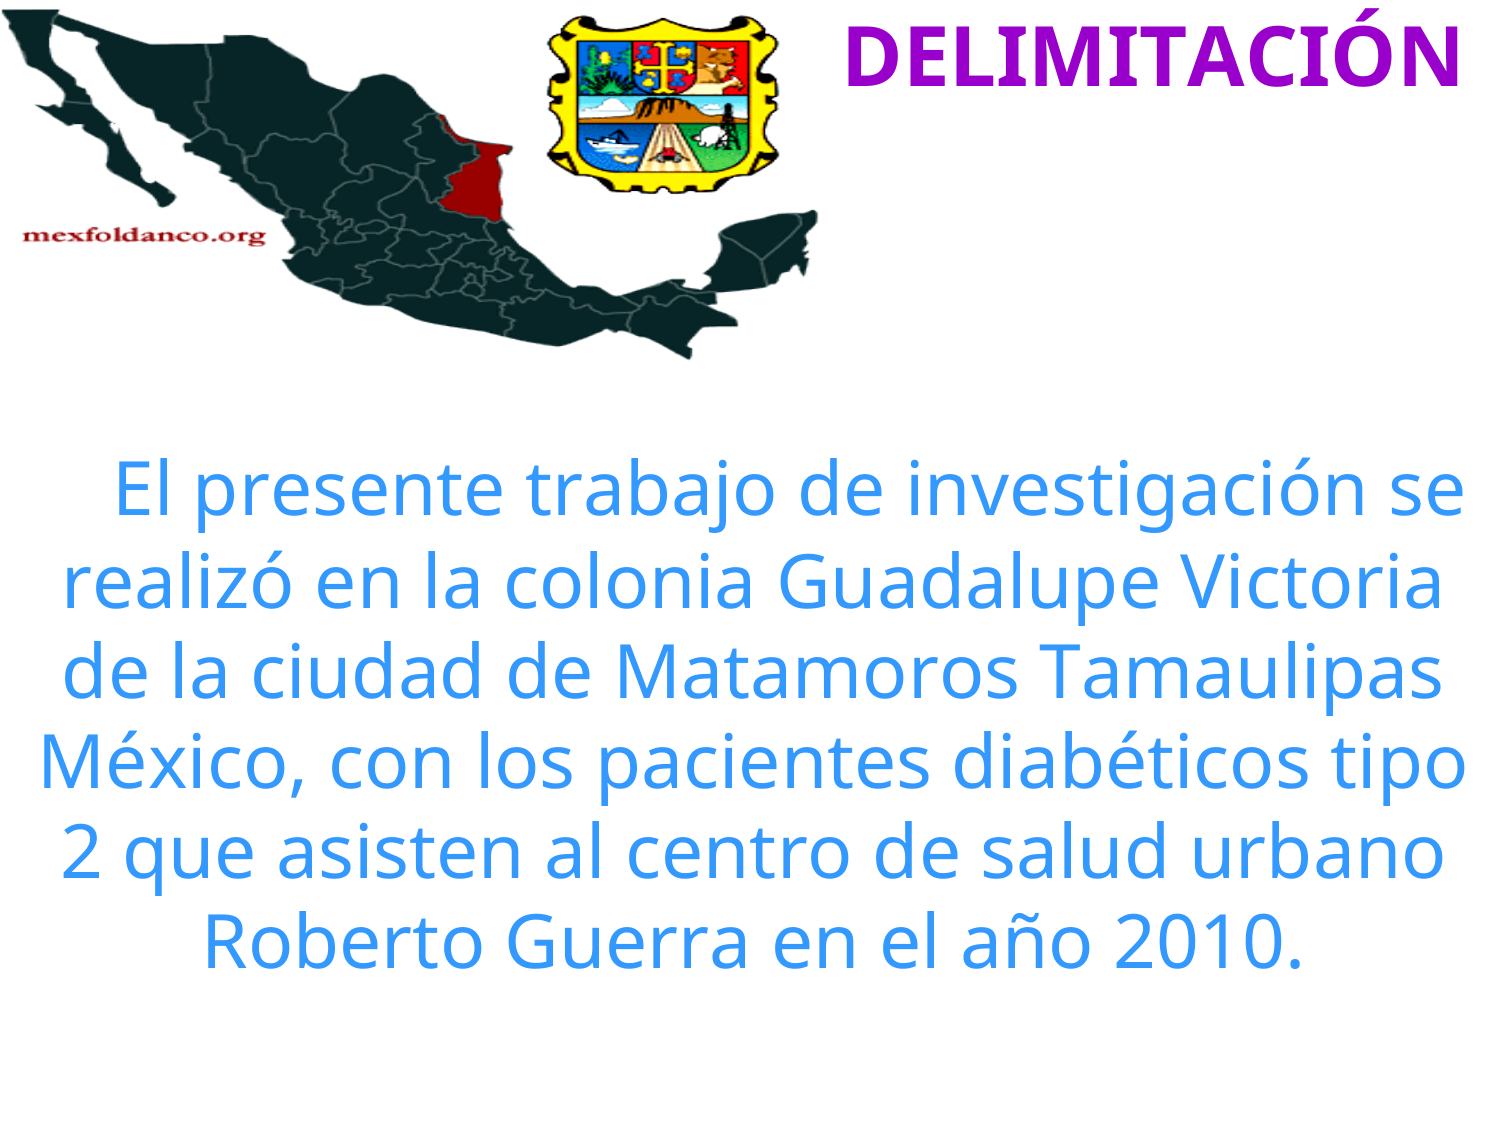

DELIMITACIÓN
# El presente trabajo de investigación se realizó en la colonia Guadalupe Victoria de la ciudad de Matamoros Tamaulipas México, con los pacientes diabéticos tipo 2 que asisten al centro de salud urbano Roberto Guerra en el año 2010.